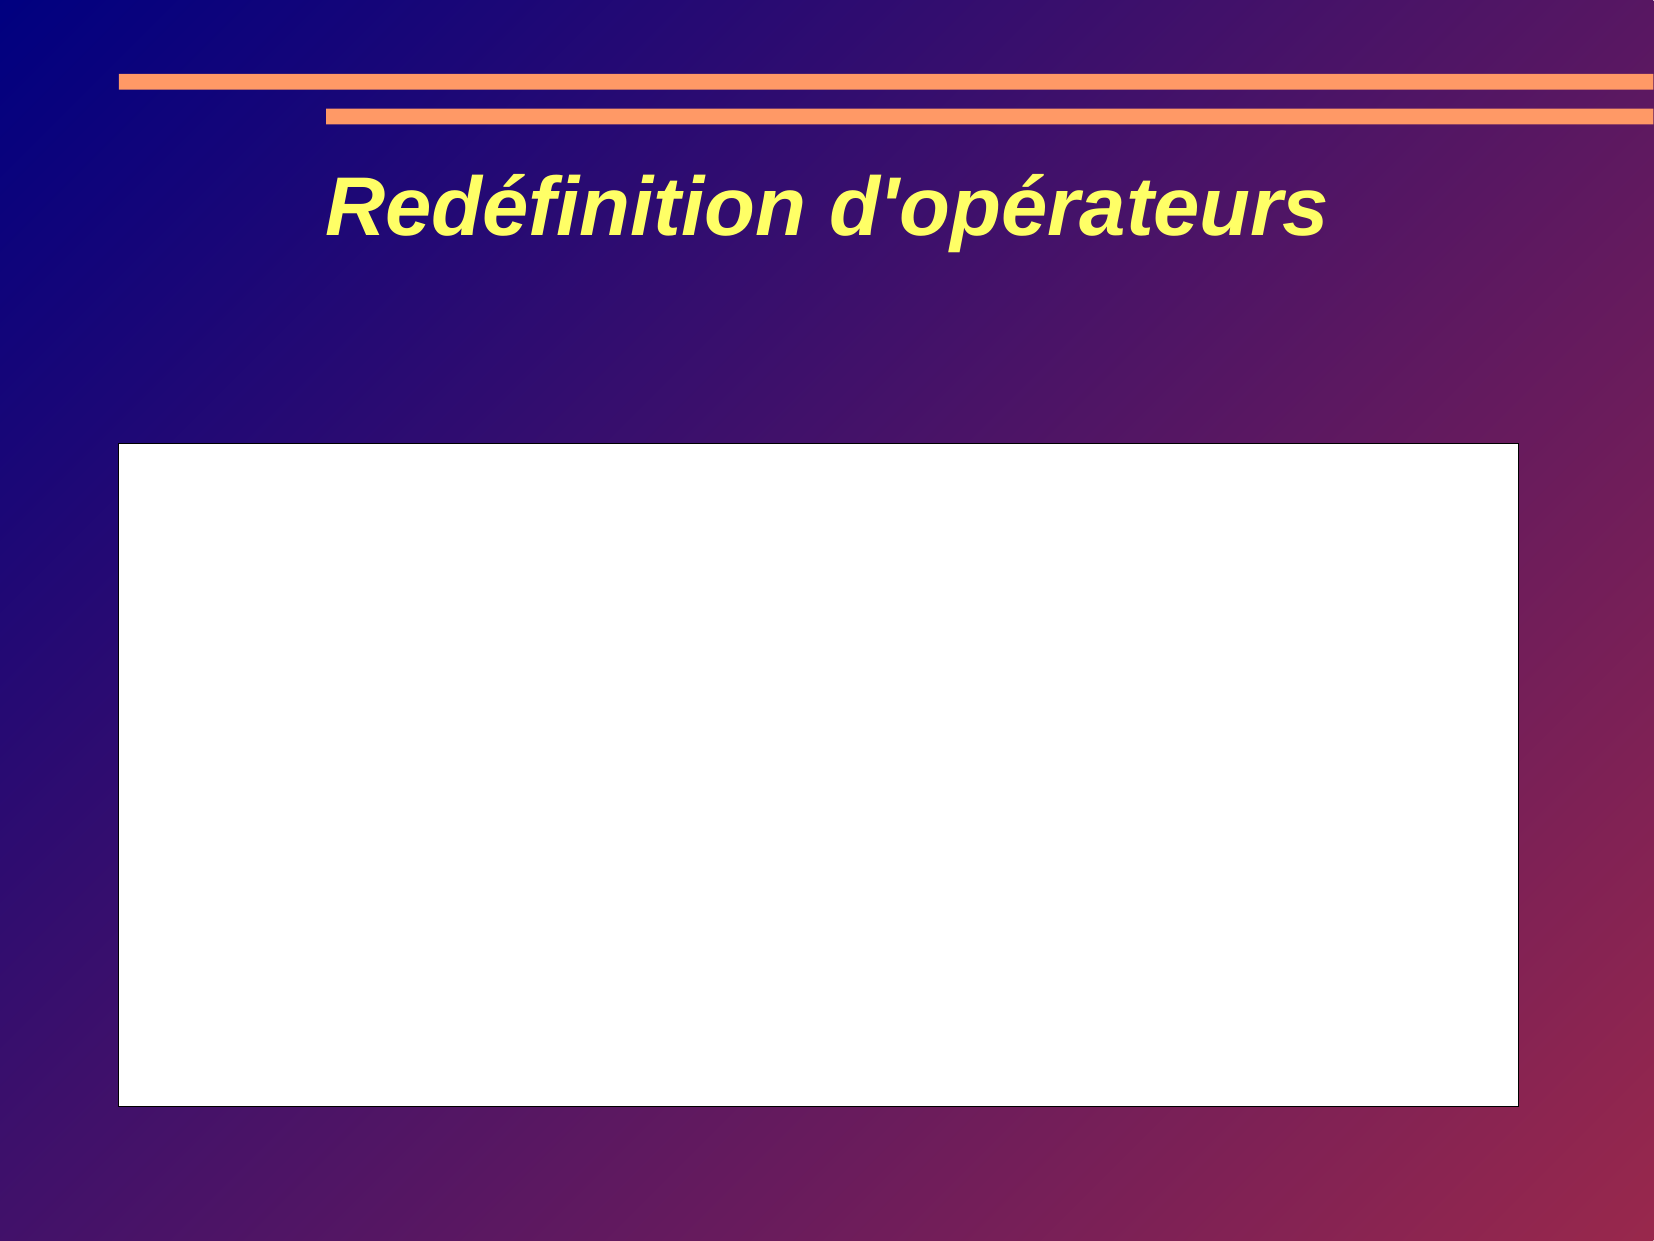

# Redéfinition d'opérateurs
	class CPoint
	{
		public double x = 0;
		public double y = 0;
		CPoint(double _x, double _y) { ... }
		// Additionne les coordonnées de deux points :
		public static CPoint operator+(CPoint p1, CPoint p2)
		{
			return new CPoint(p1.x + p2.x, p1.y + p2.y);
		}
		// Calcule la distance à l'origine :
		public static explicit operator double(CPoint p)
		{
			return Math.Sqrt(p.x * p.x + p.y * p.y);
		}
	}